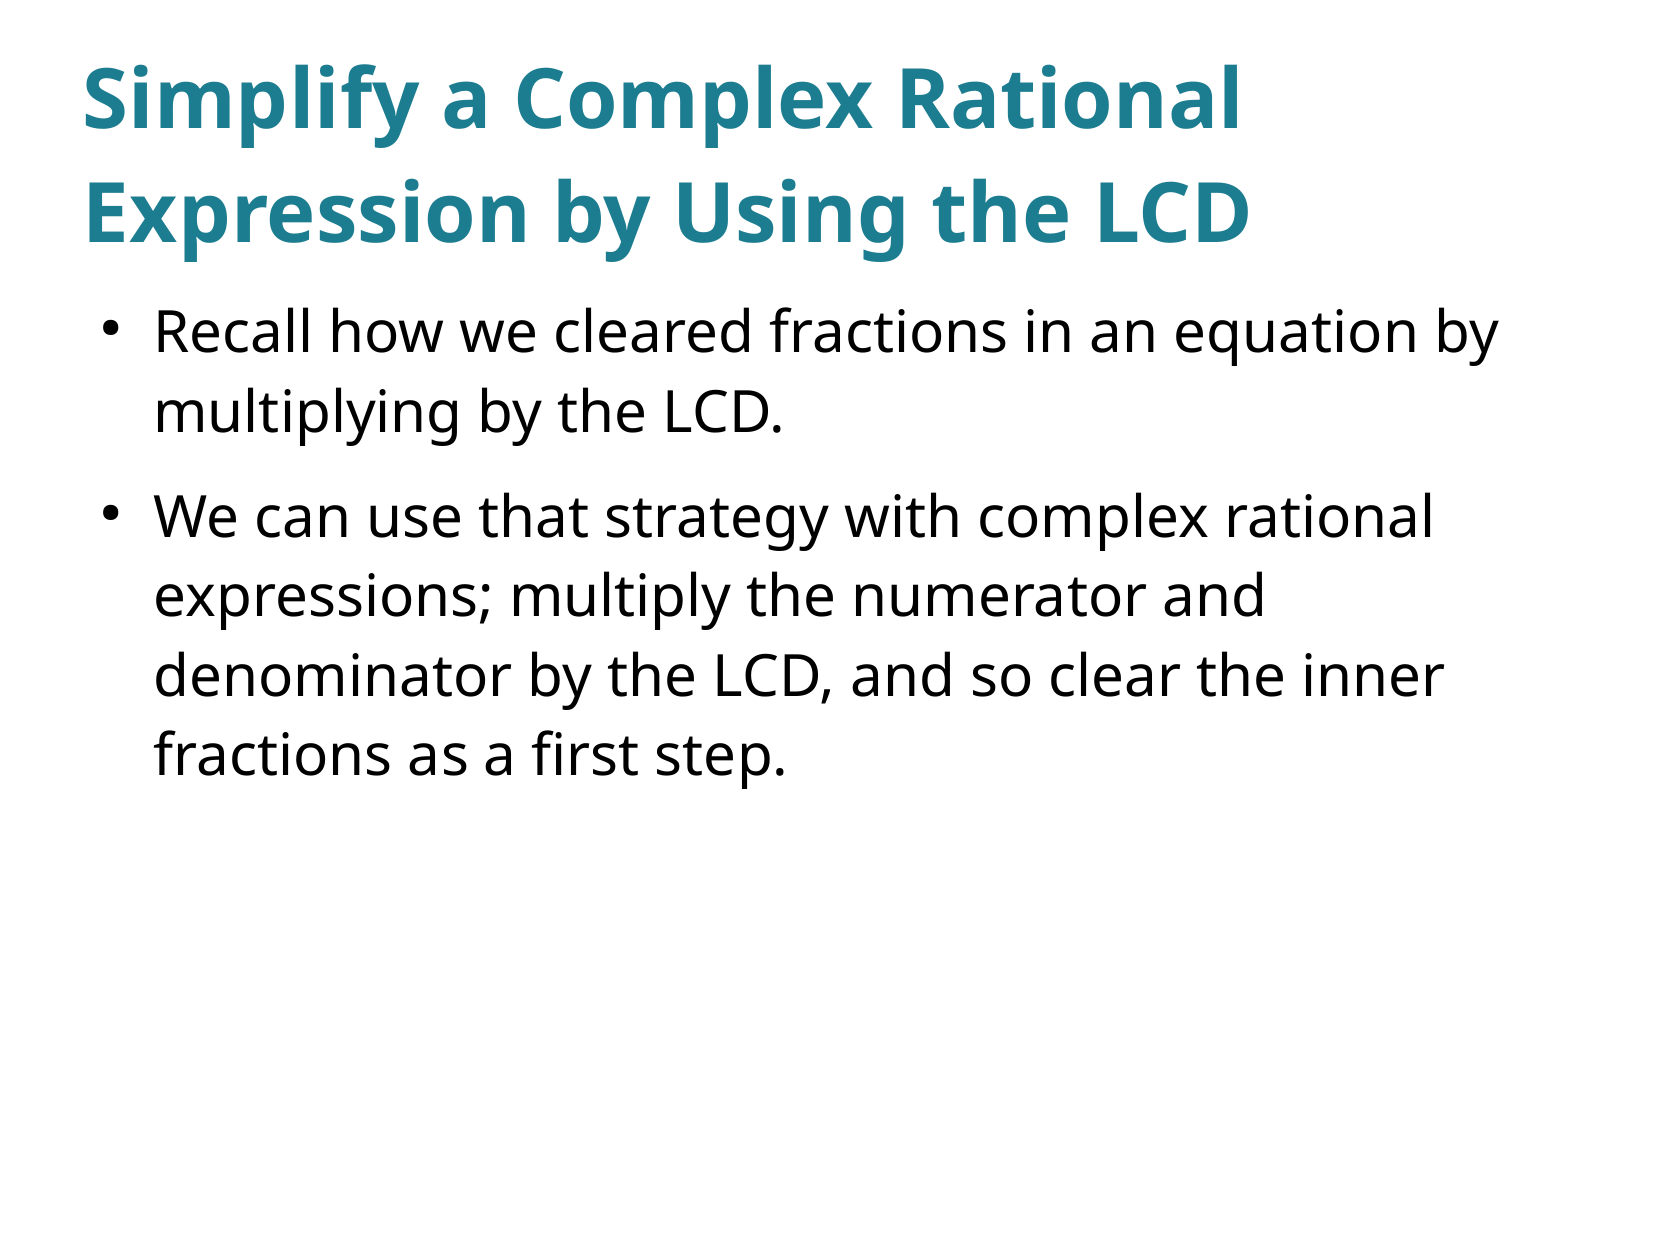

# Simplify a Complex Rational Expression by Using the LCD
Recall how we cleared fractions in an equation by multiplying by the LCD.
We can use that strategy with complex rational expressions; multiply the numerator and denominator by the LCD, and so clear the inner fractions as a first step.